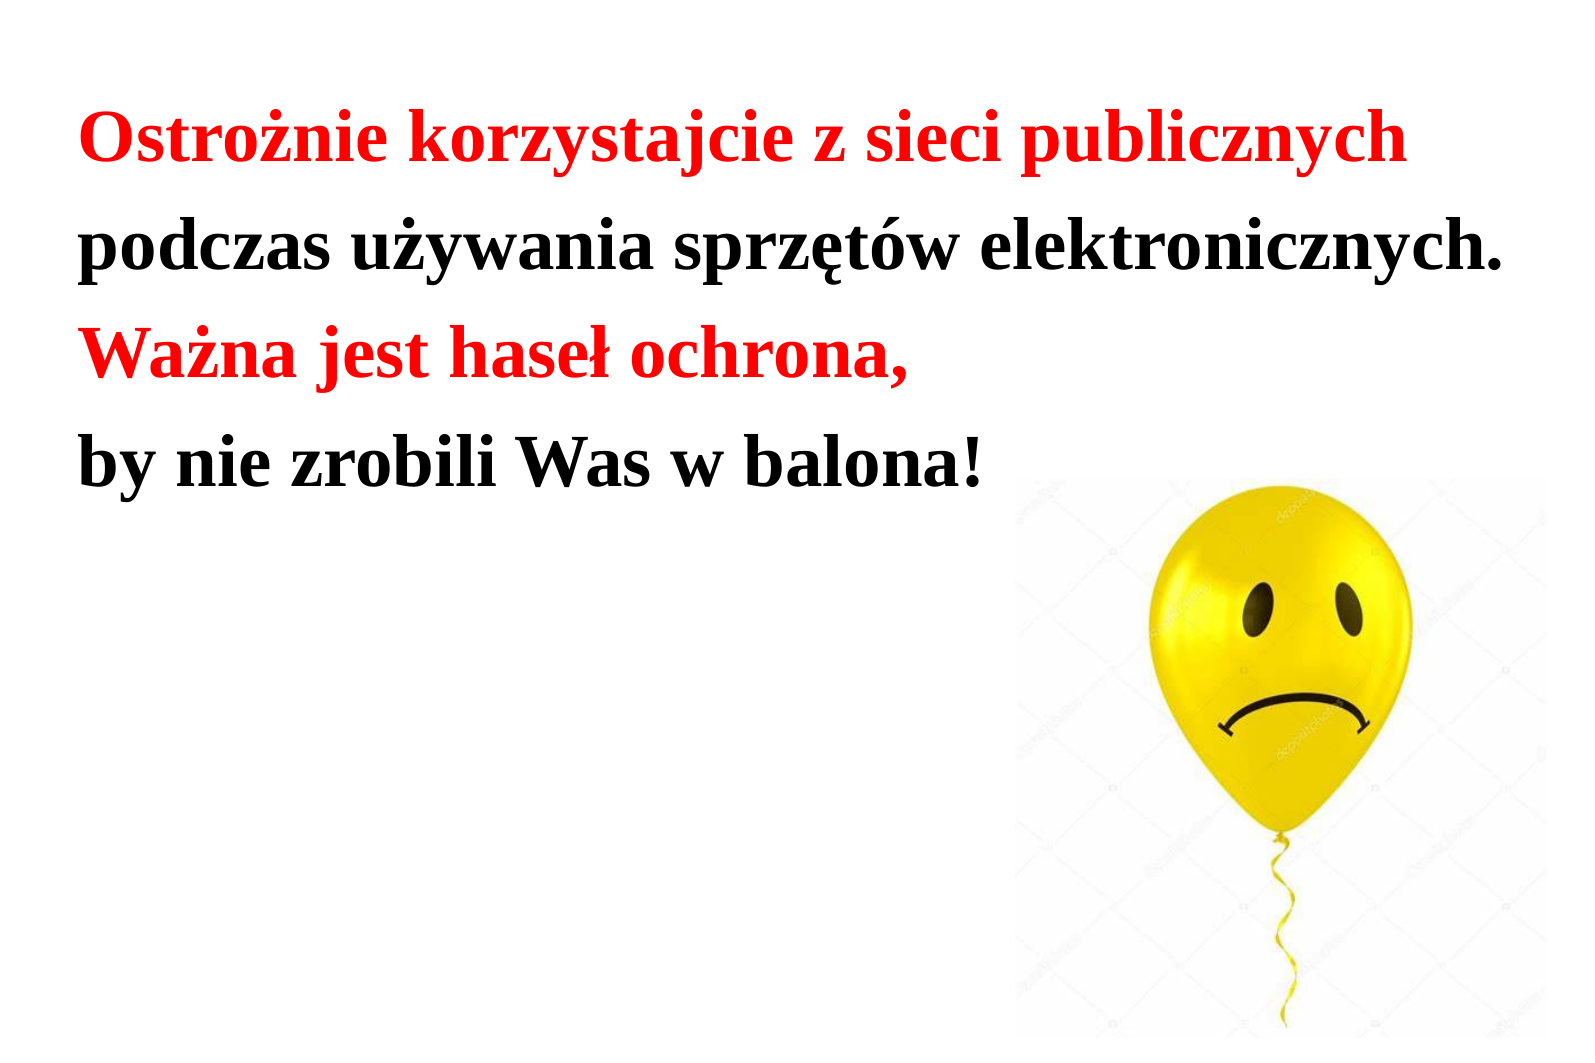

# Ostrożnie korzystajcie z sieci publicznych
 podczas używania sprzętów elektronicznych.
 Ważna jest haseł ochrona,
 by nie zrobili Was w balona!